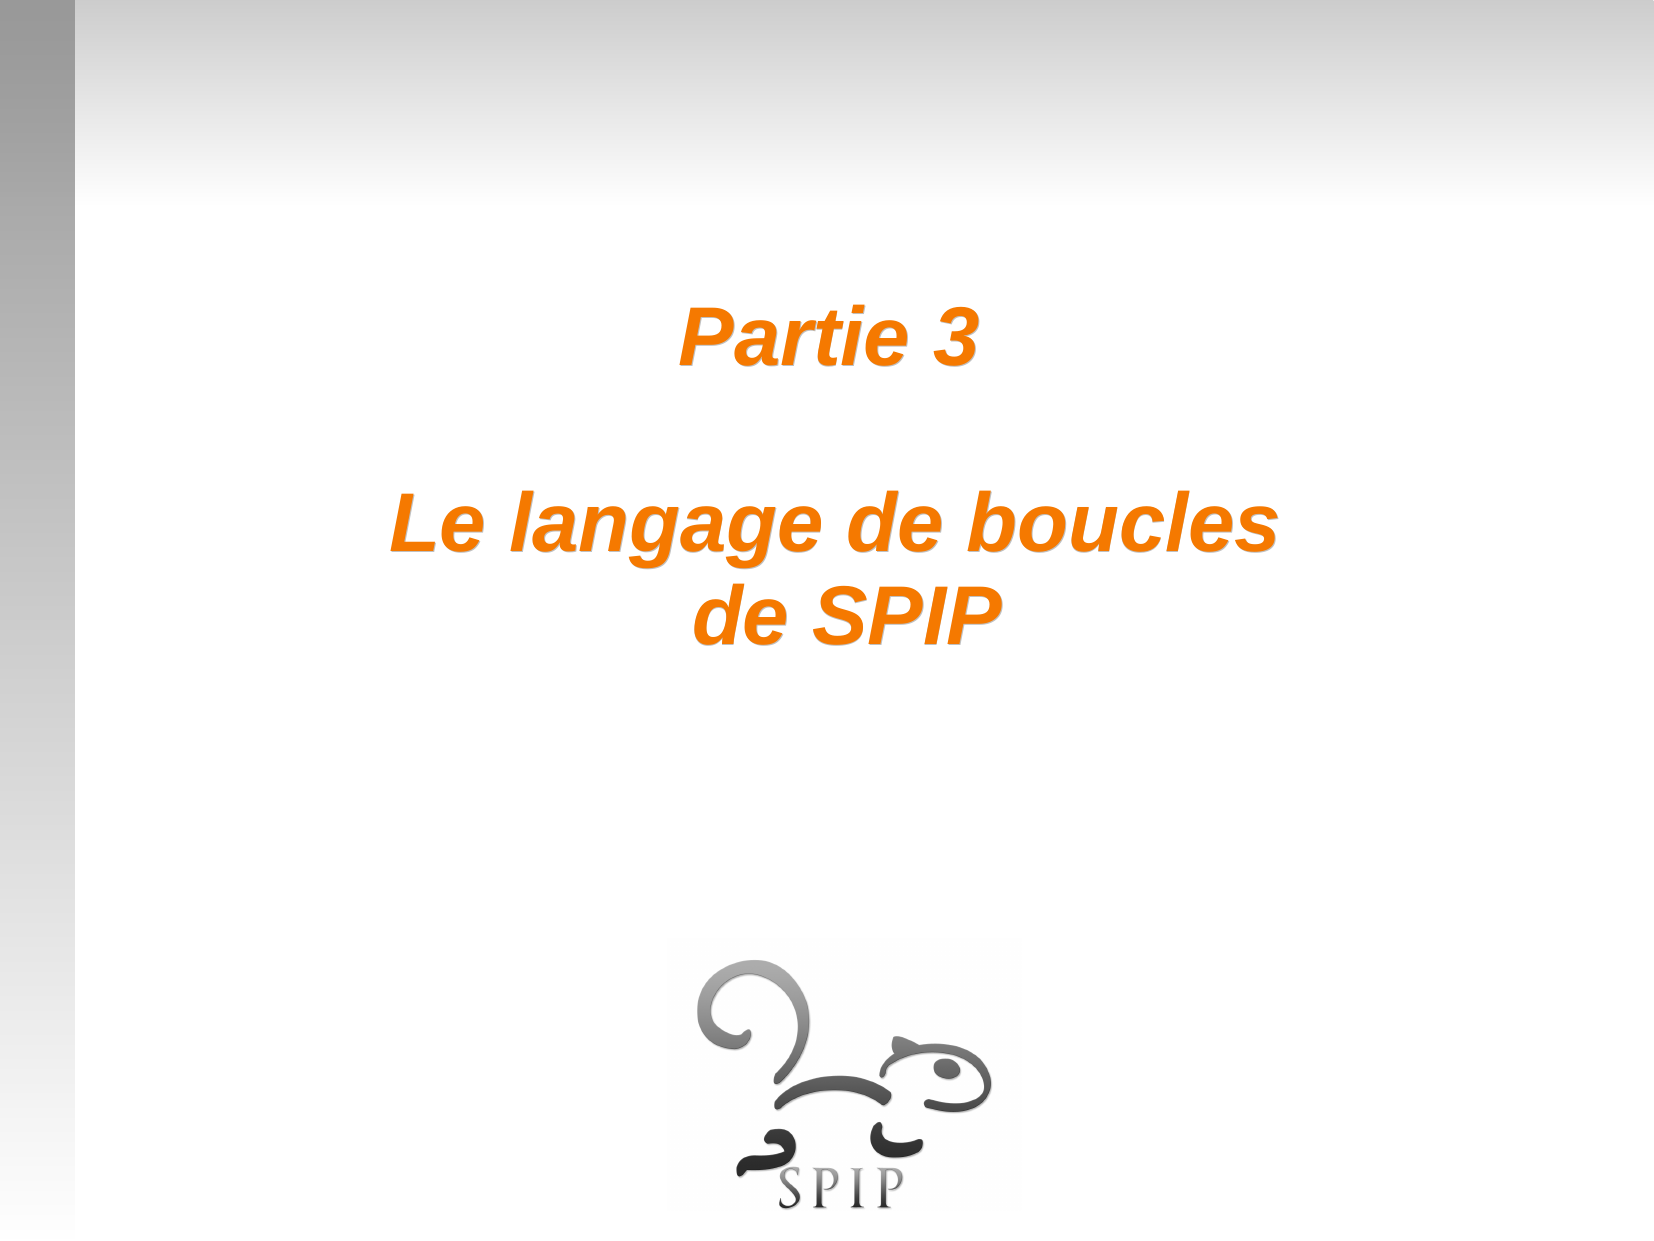

# Partie 3 Le langage de boucles de SPIP